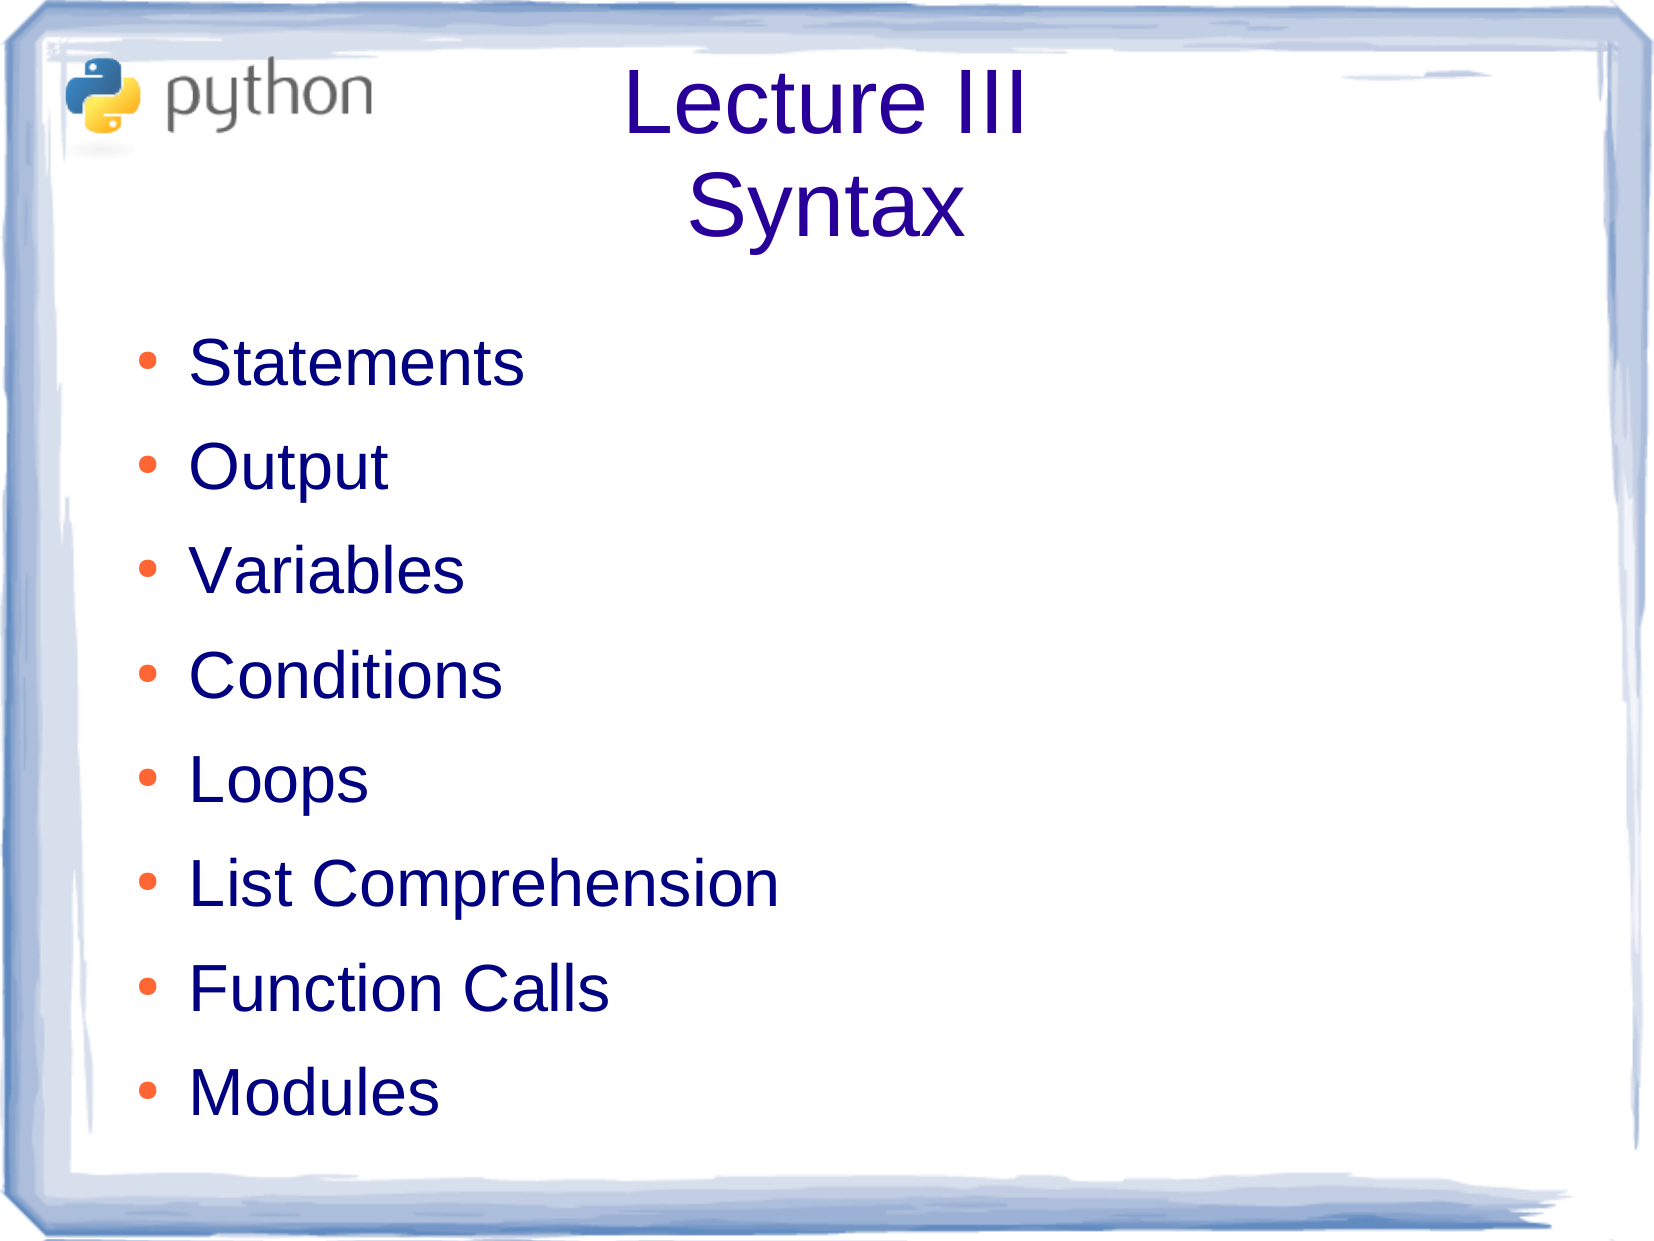

# Lecture III Syntax
Statements
Output
Variables
Conditions
Loops
List Comprehension
Function Calls
Modules